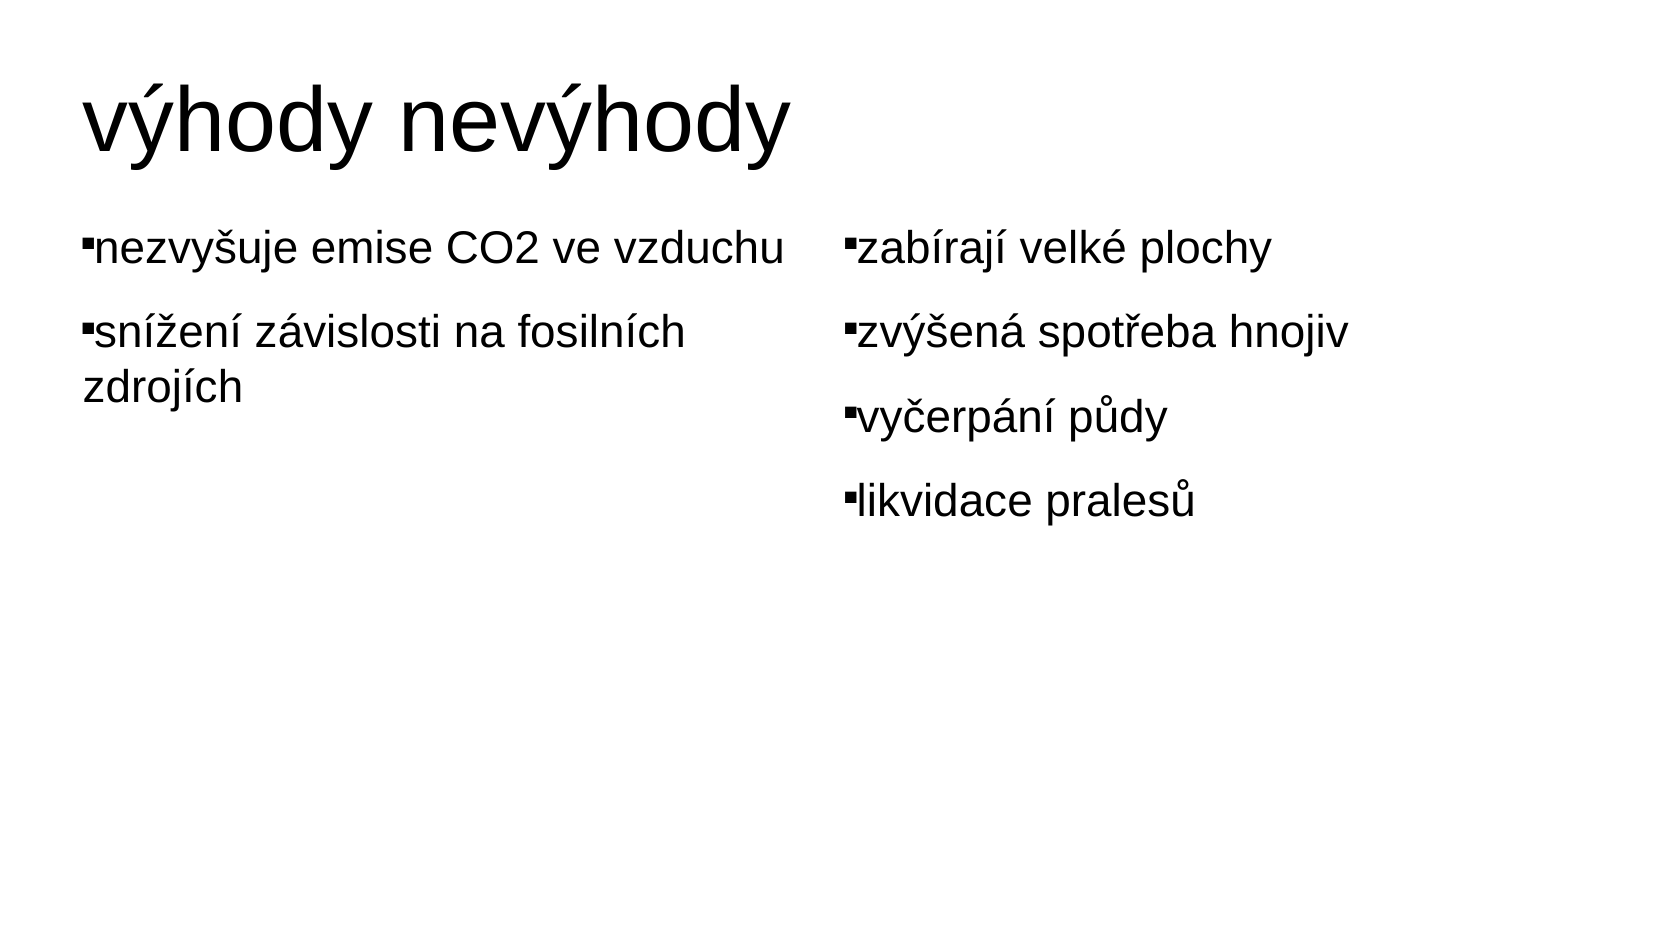

# výhody nevýhody
nezvyšuje emise CO2 ve vzduchu
snížení závislosti na fosilních zdrojích
zabírají velké plochy
zvýšená spotřeba hnojiv
vyčerpání půdy
likvidace pralesů